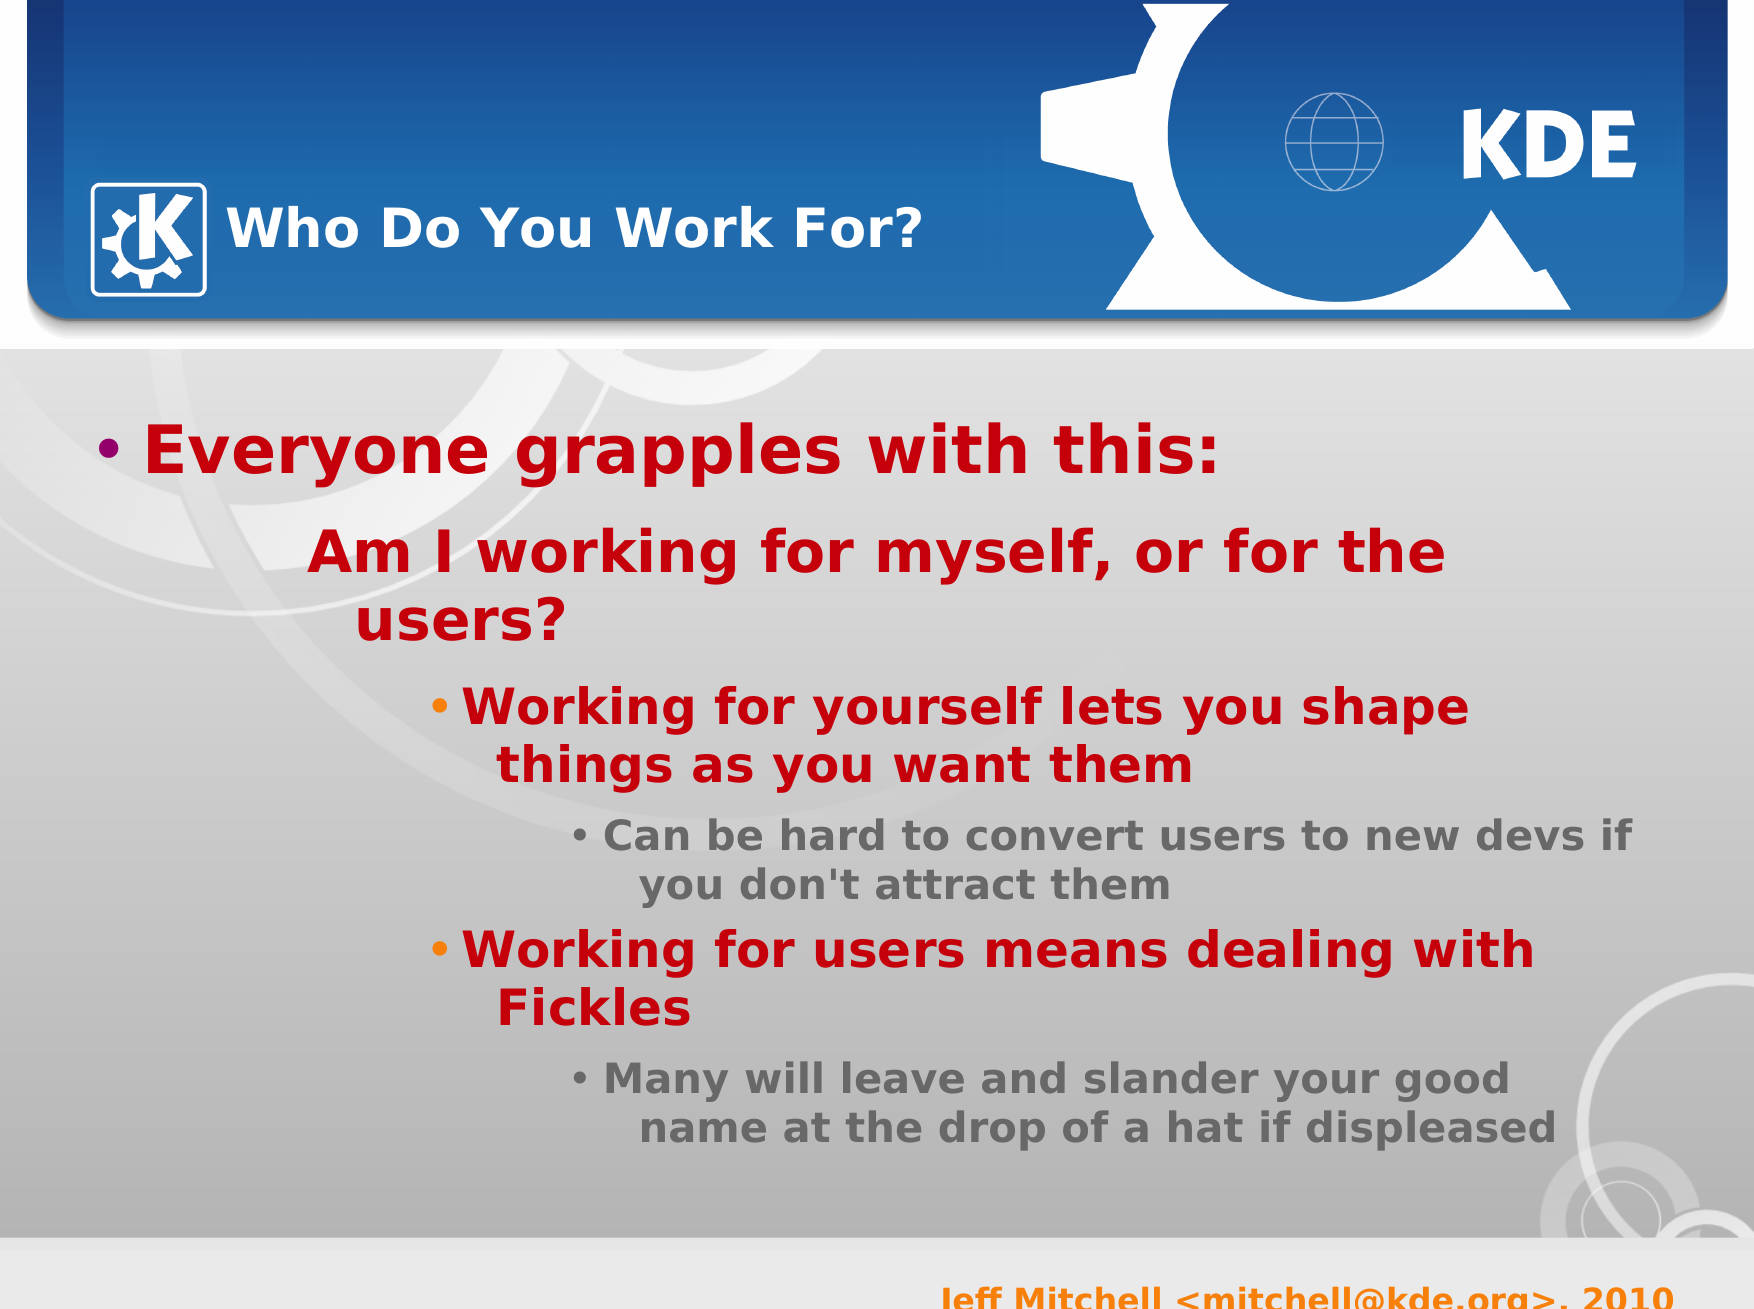

# Who Do You Work For?
Everyone grapples with this:
Am I working for myself, or for the users?
Working for yourself lets you shape things as you want them
Can be hard to convert users to new devs if you don't attract them
Working for users means dealing with Fickles
Many will leave and slander your good name at the drop of a hat if displeased